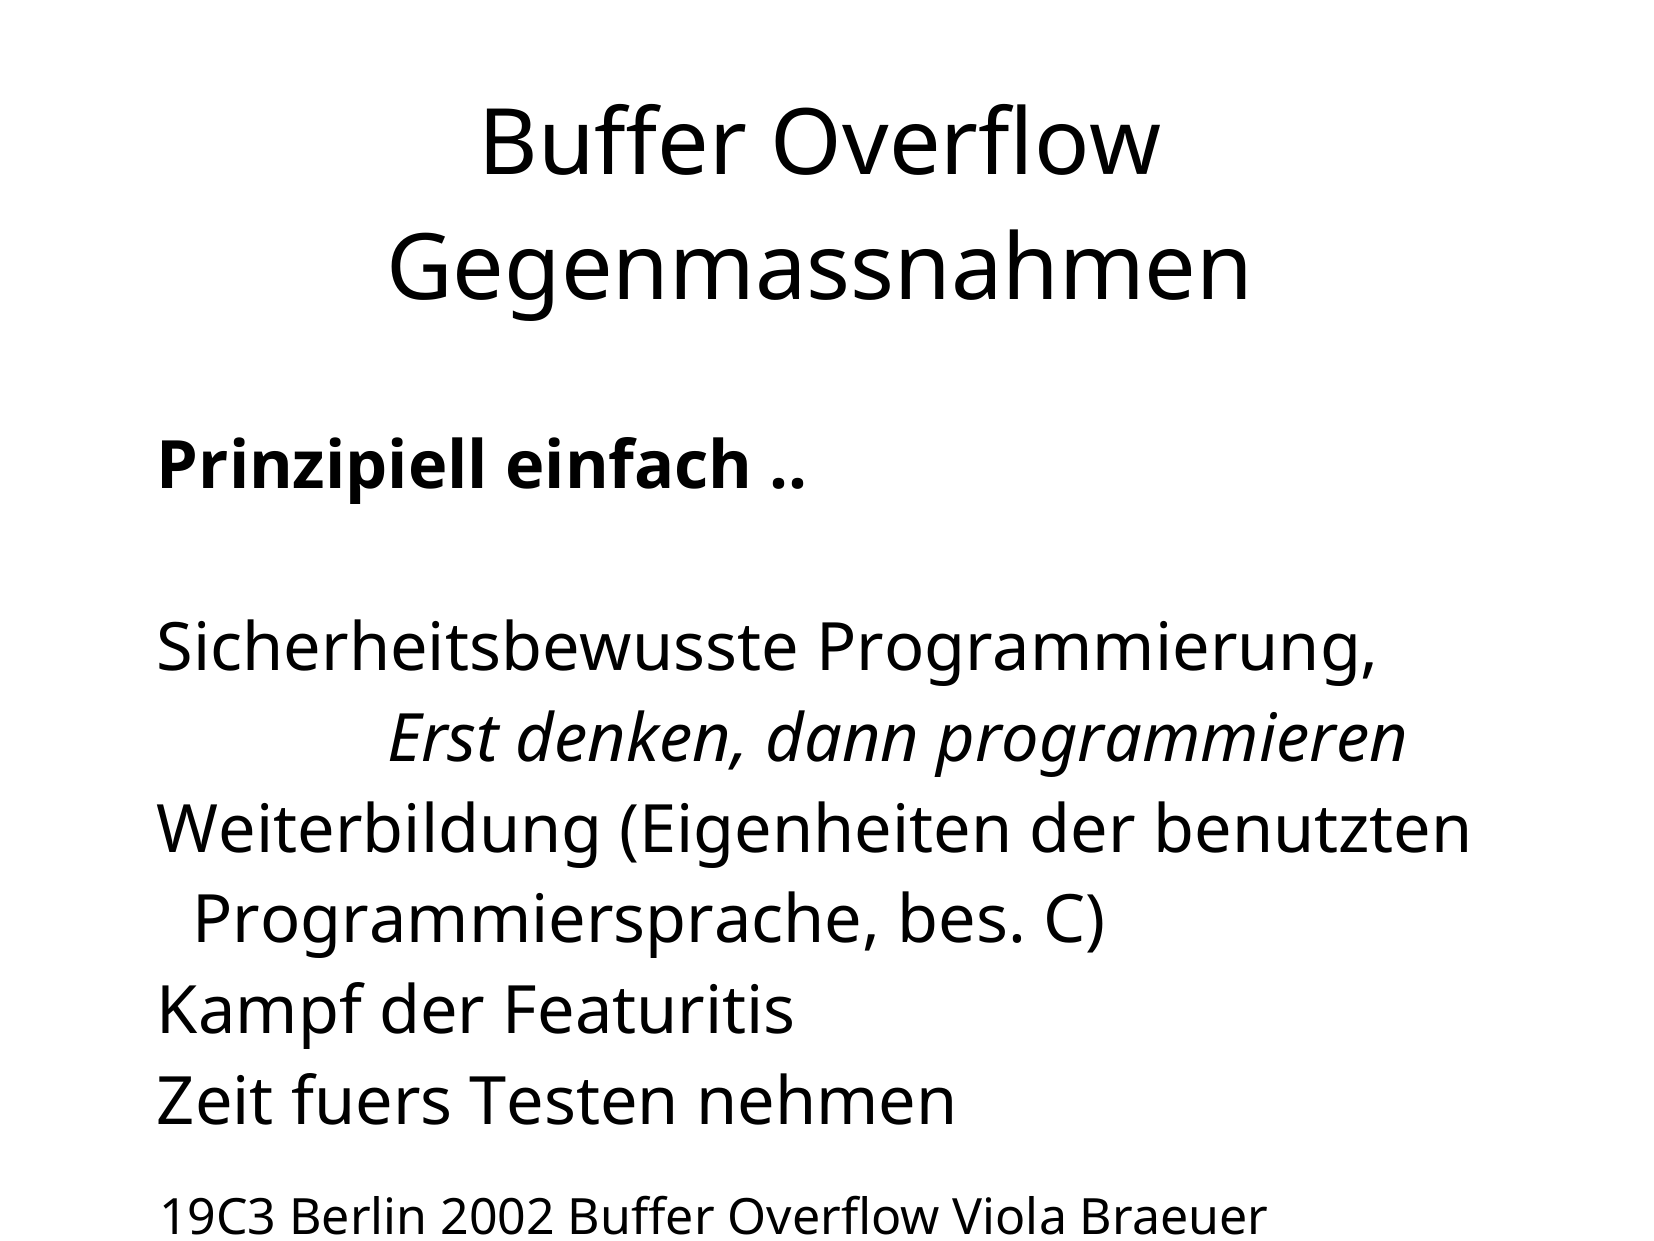

Buffer Overflow
Gegenmassnahmen
Prinzipiell einfach ..
Sicherheitsbewusste Programmierung,
Erst denken, dann programmieren
Weiterbildung (Eigenheiten der benutzten Programmiersprache, bes. C)
Kampf der Featuritis
Zeit fuers Testen nehmen
19C3 Berlin 2002 Buffer Overflow Viola Braeuer